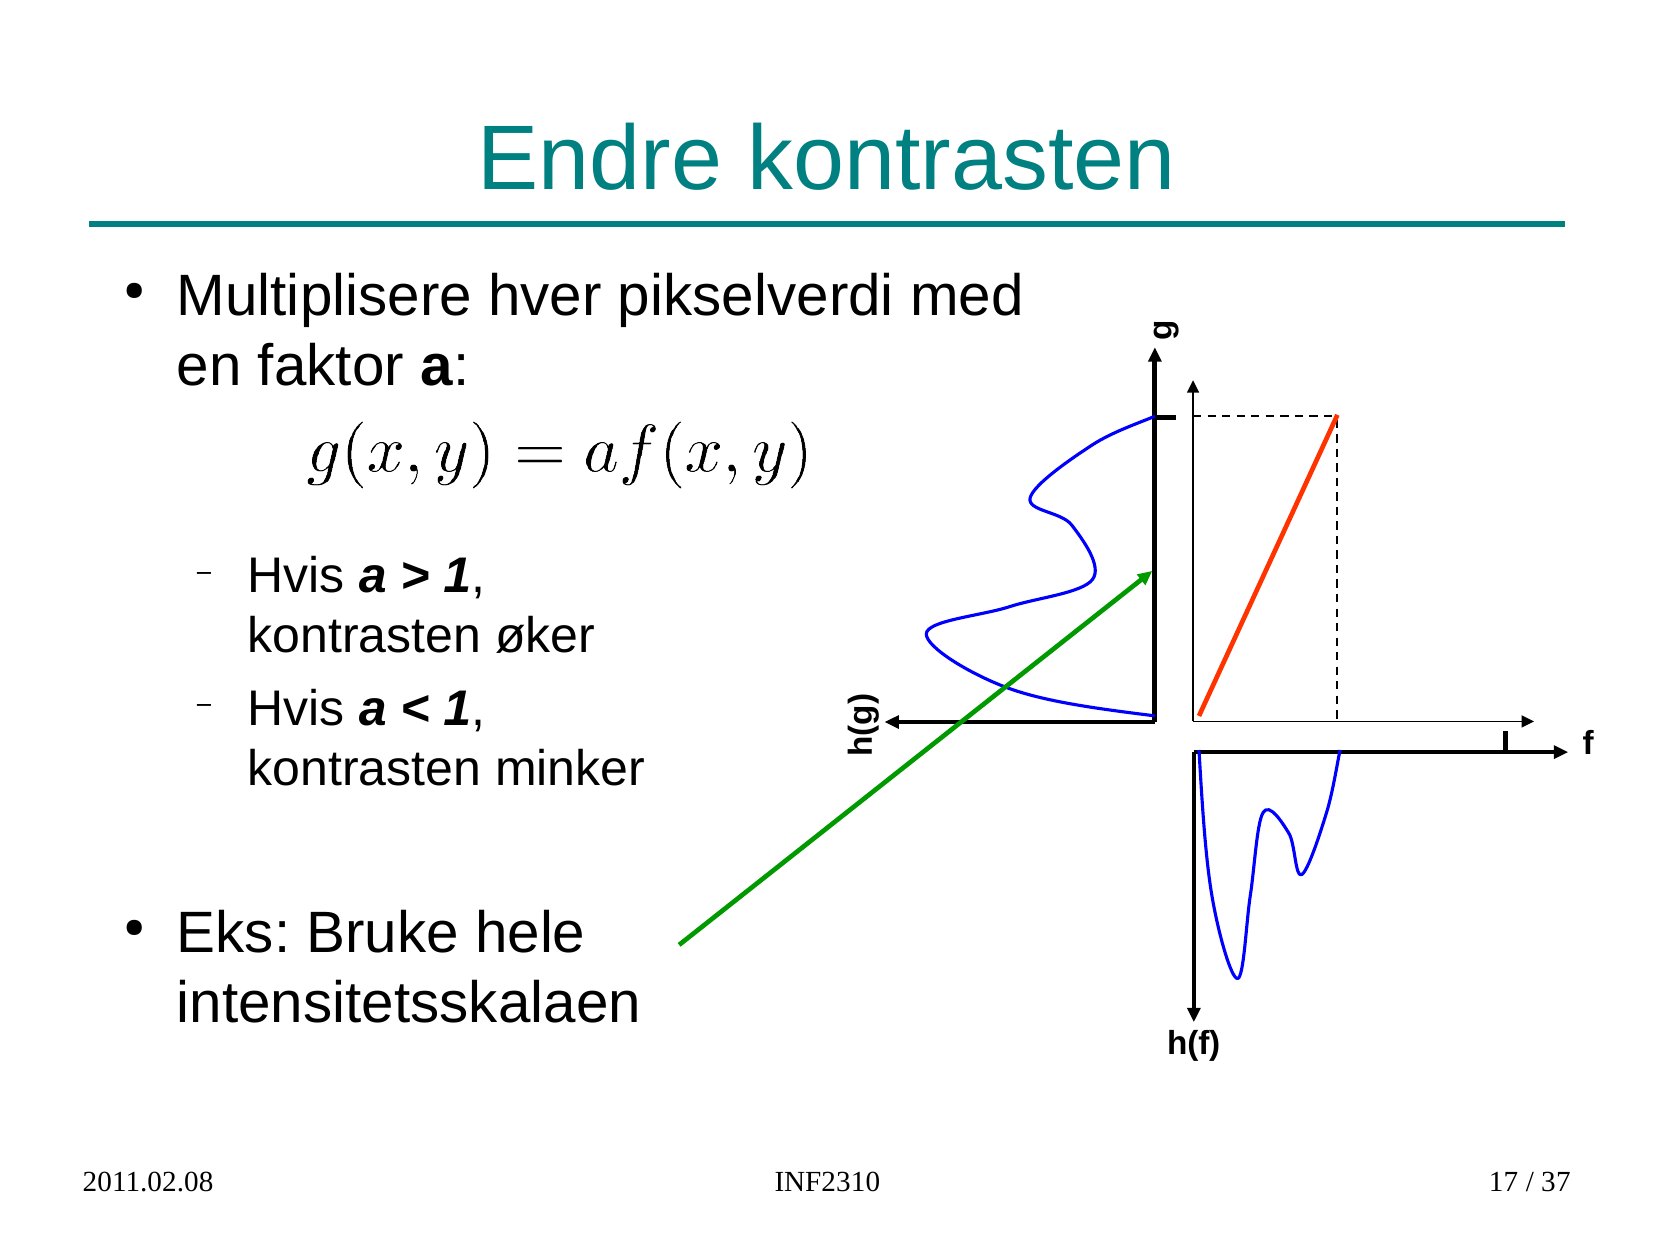

# Endre kontrasten
Multiplisere hver pikselverdi med en faktor a:
Hvis a > 1, 			kontrasten øker
Hvis a < 1, 			kontrasten minker
Eks: Bruke hele intensitetsskalaen
g
h(g)
f
h(f)
2011.02.08
INF2310
17